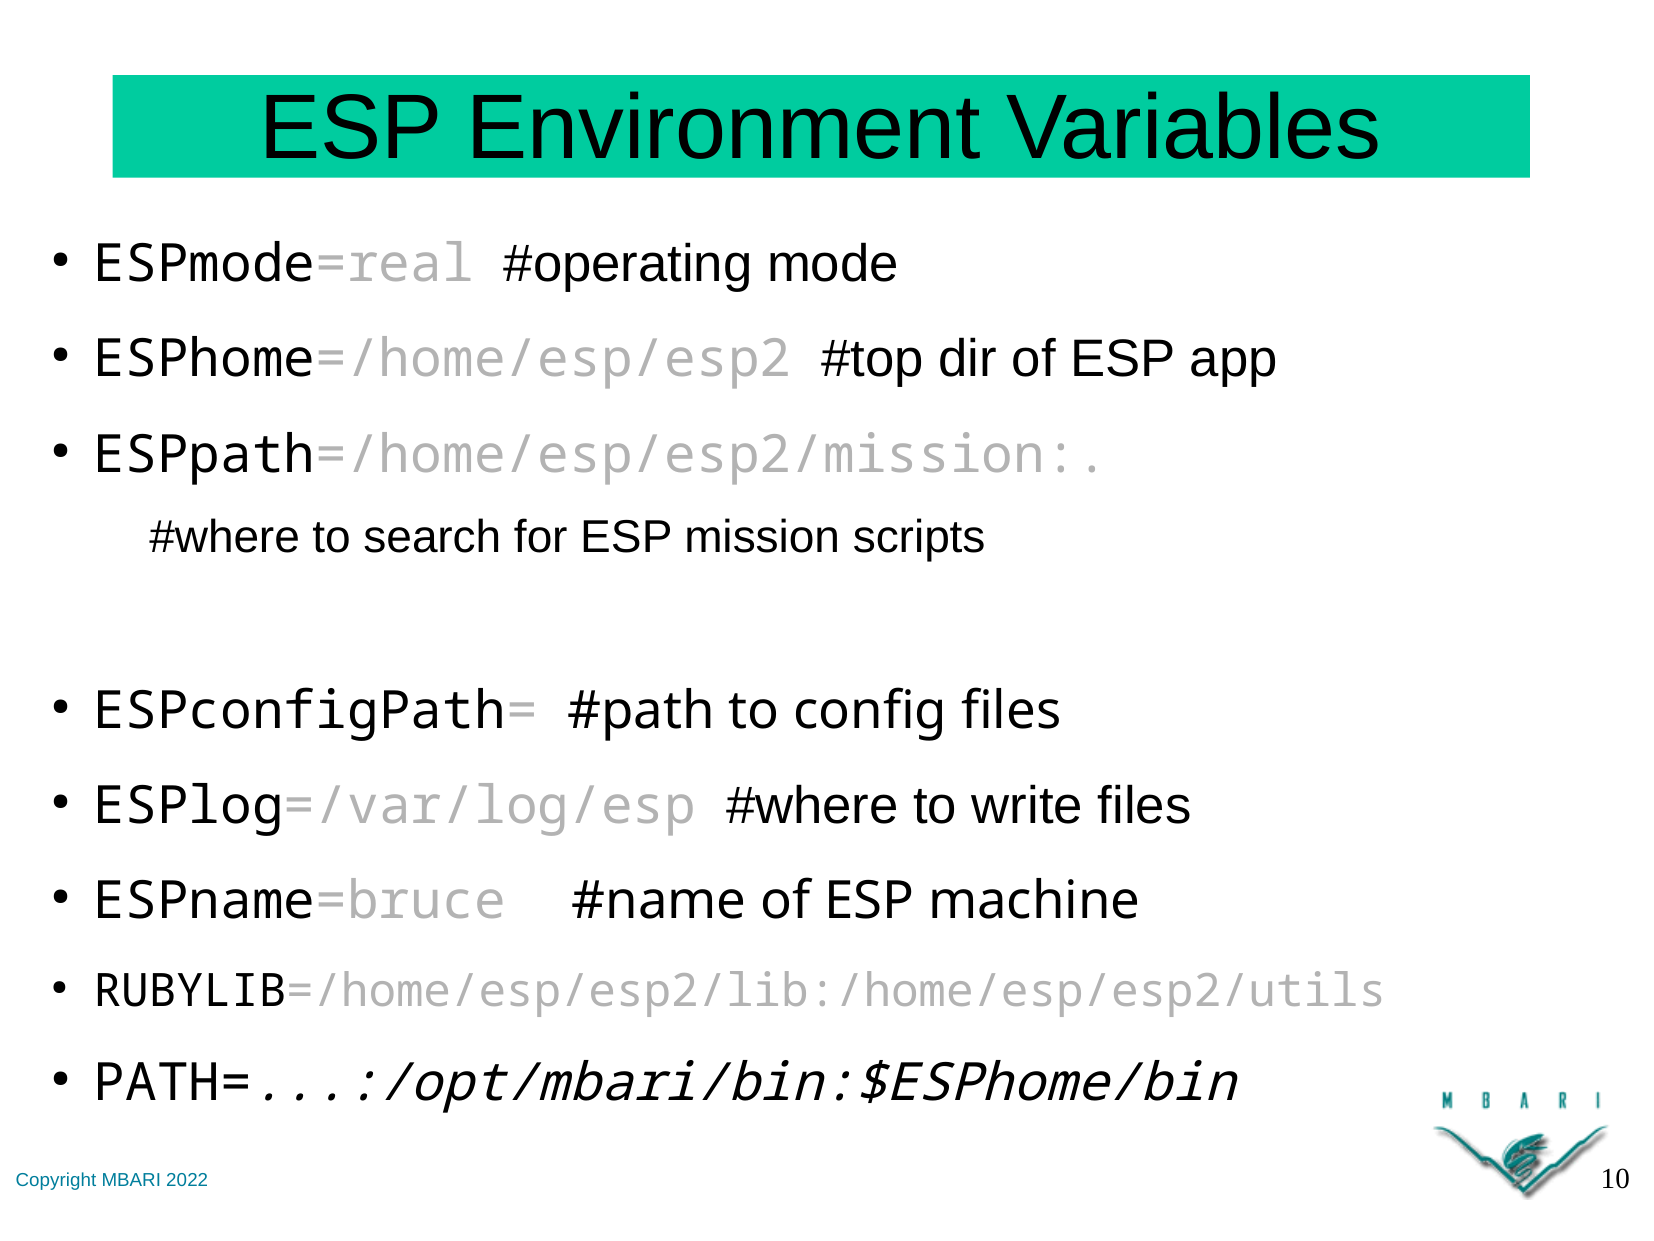

# ESP Environment Variables
ESPmode=real #operating mode
ESPhome=/home/esp/esp2 #top dir of ESP app
ESPpath=/home/esp/esp2/mission:.
#where to search for ESP mission scripts
ESPconfigPath=	#path to config files
ESPlog=/var/log/esp #where to write files
ESPname=bruce				 #name of ESP machine
RUBYLIB=/home/esp/esp2/lib:/home/esp/esp2/utils
PATH=...:/opt/mbari/bin:$ESPhome/bin